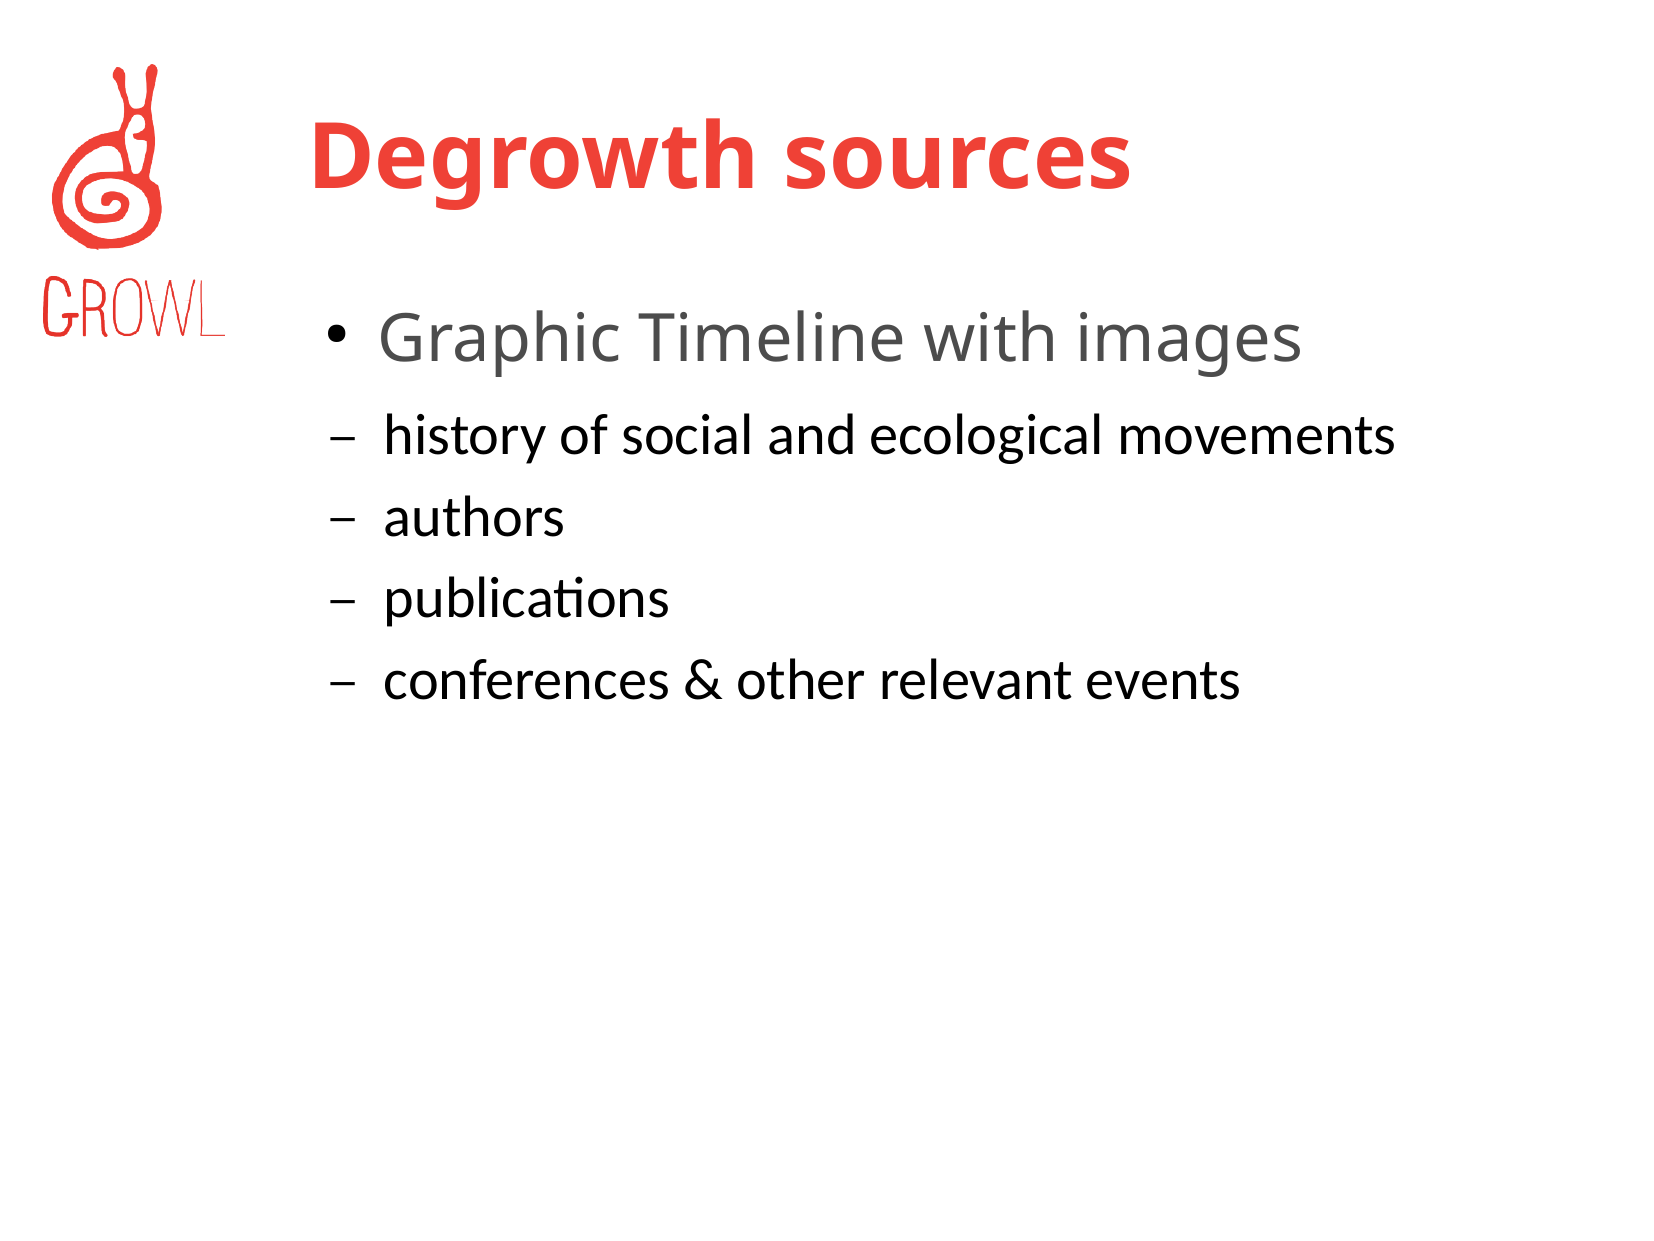

# Degrowth sources
Graphic Timeline with images
history of social and ecological movements
authors
publications
conferences & other relevant events